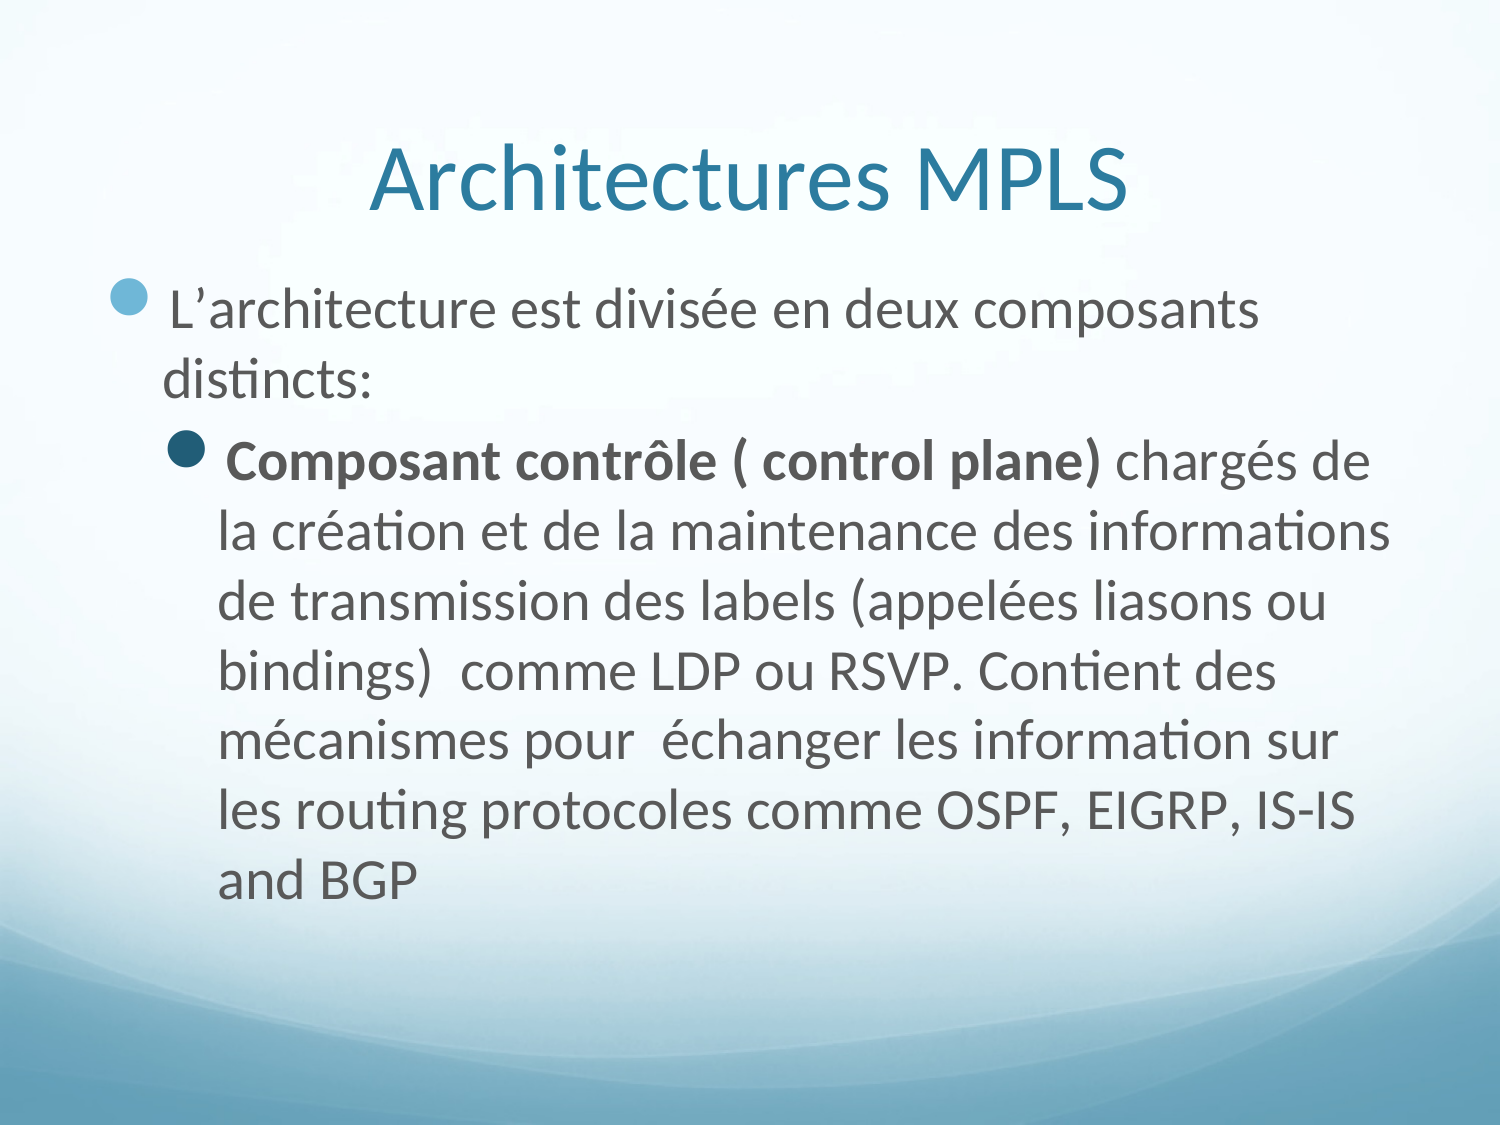

# Architectures MPLS
L’architecture est divisée en deux composants distincts:
Composant contrôle ( control plane) chargés de la création et de la maintenance des informations de transmission des labels (appelées liasons ou bindings) comme LDP ou RSVP. Contient des mécanismes pour échanger les information sur les routing protocoles comme OSPF, EIGRP, IS-IS and BGP